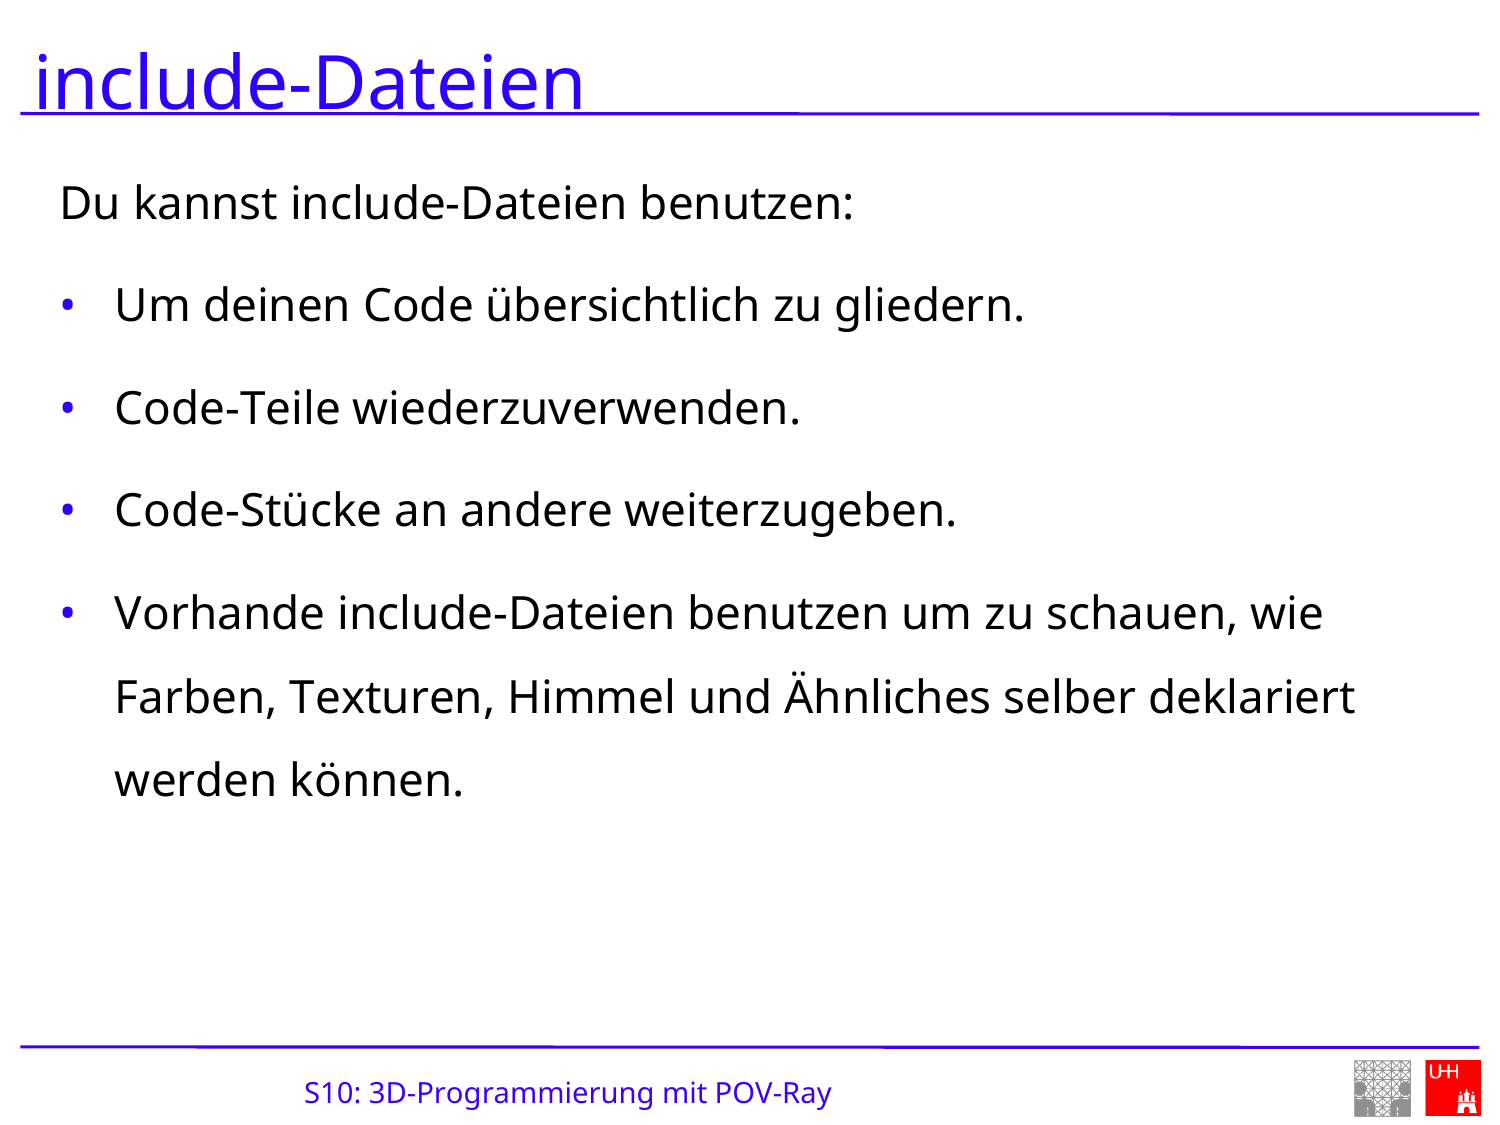

# include-Dateien
Du kannst include-Dateien benutzen:
Um deinen Code übersichtlich zu gliedern.
Code-Teile wiederzuverwenden.
Code-Stücke an andere weiterzugeben.
Vorhande include-Dateien benutzen um zu schauen, wie Farben, Texturen, Himmel und Ähnliches selber deklariert werden können.